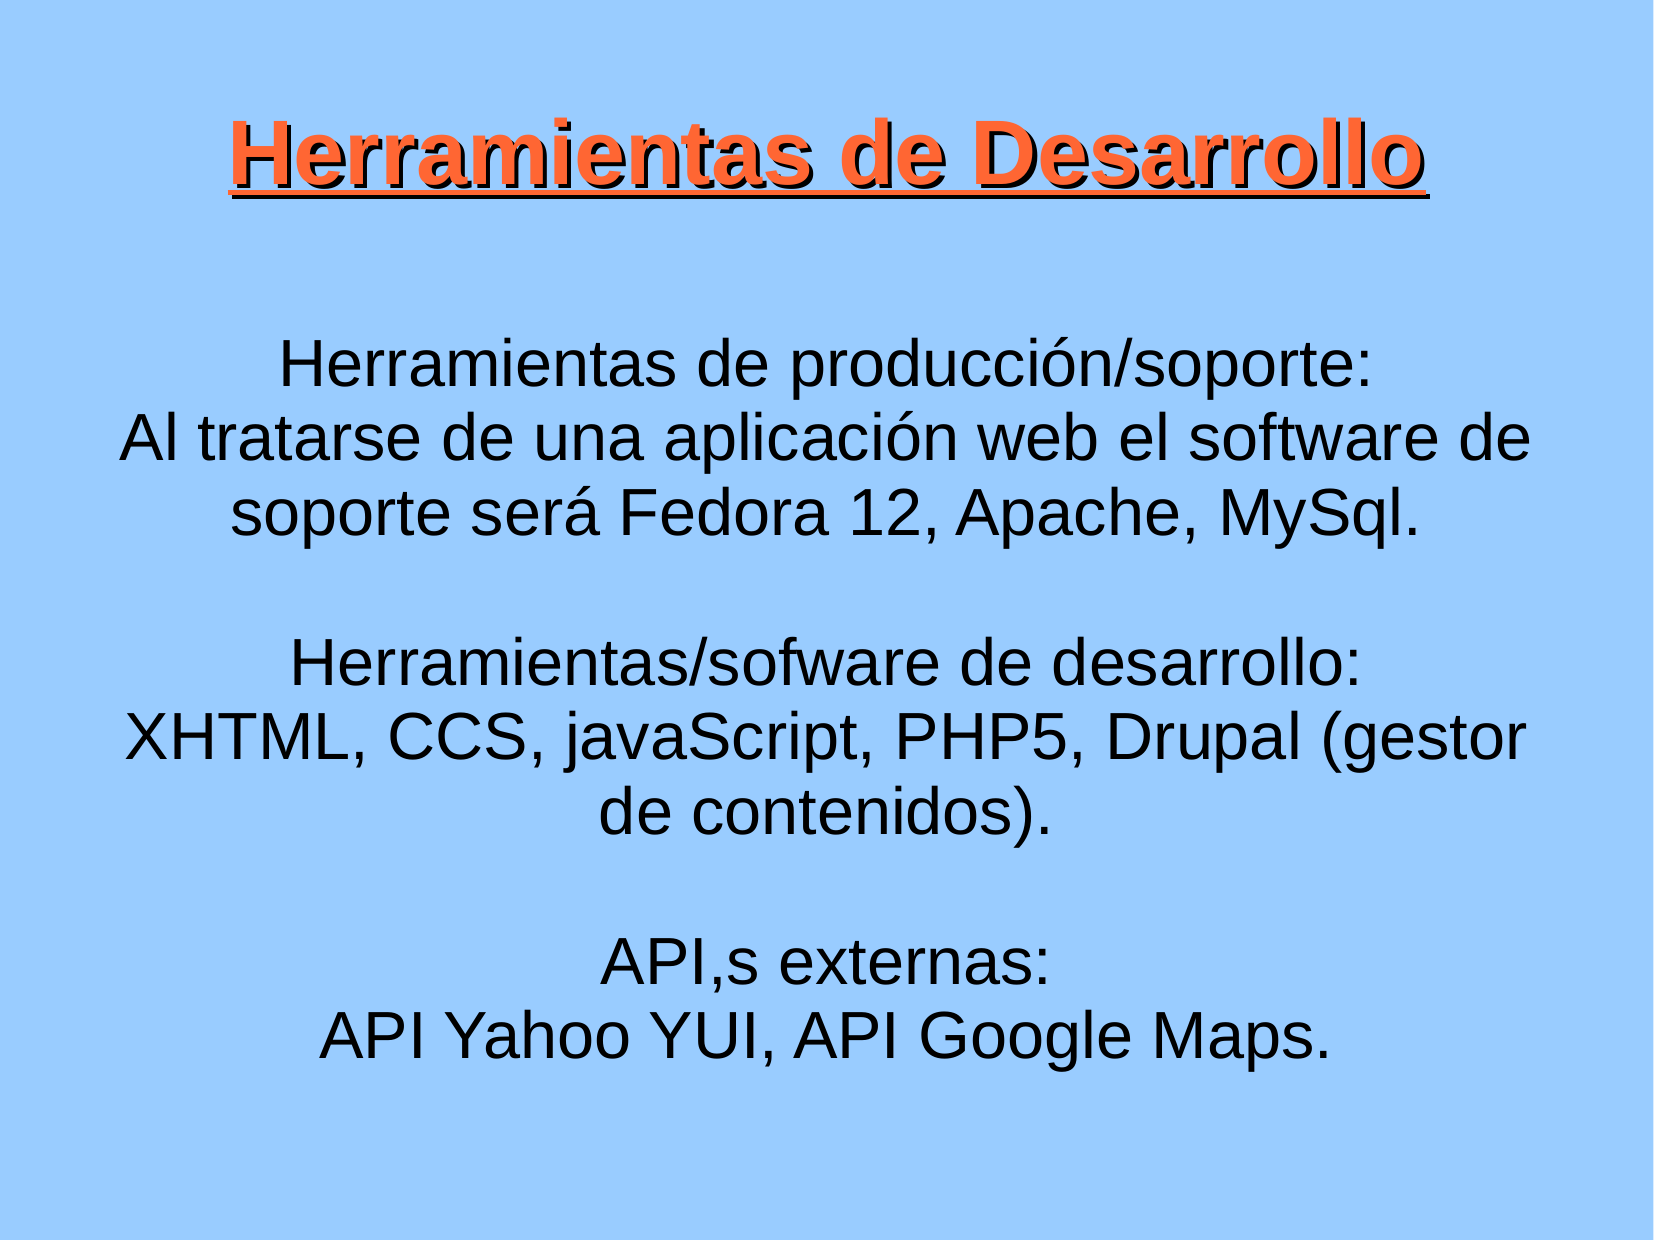

# Herramientas de Desarrollo
Herramientas de producción/soporte:
Al tratarse de una aplicación web el software de soporte será Fedora 12, Apache, MySql.
Herramientas/sofware de desarrollo:
XHTML, CCS, javaScript, PHP5, Drupal (gestor de contenidos).
API,s externas:
API Yahoo YUI, API Google Maps.